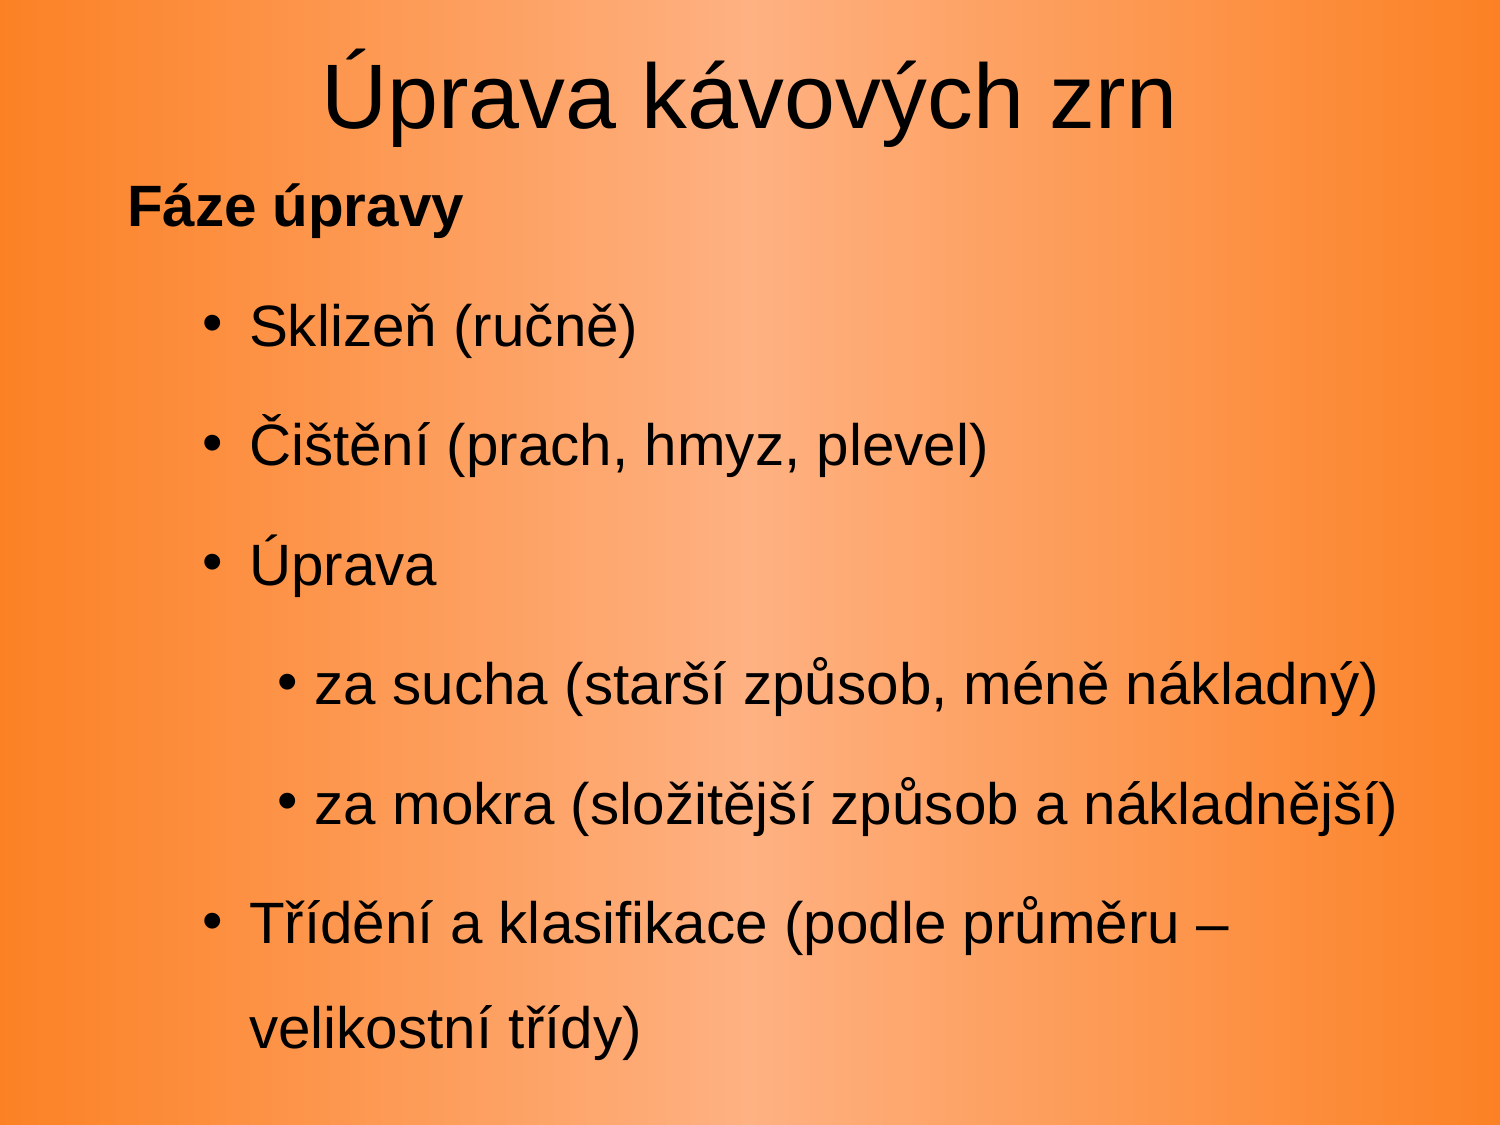

# Úprava kávových zrn
Fáze úpravy
Sklizeň (ručně)
Čištění (prach, hmyz, plevel)
Úprava
za sucha (starší způsob, méně nákladný)
za mokra (složitější způsob a nákladnější)
Třídění a klasifikace (podle průměru – velikostní třídy)